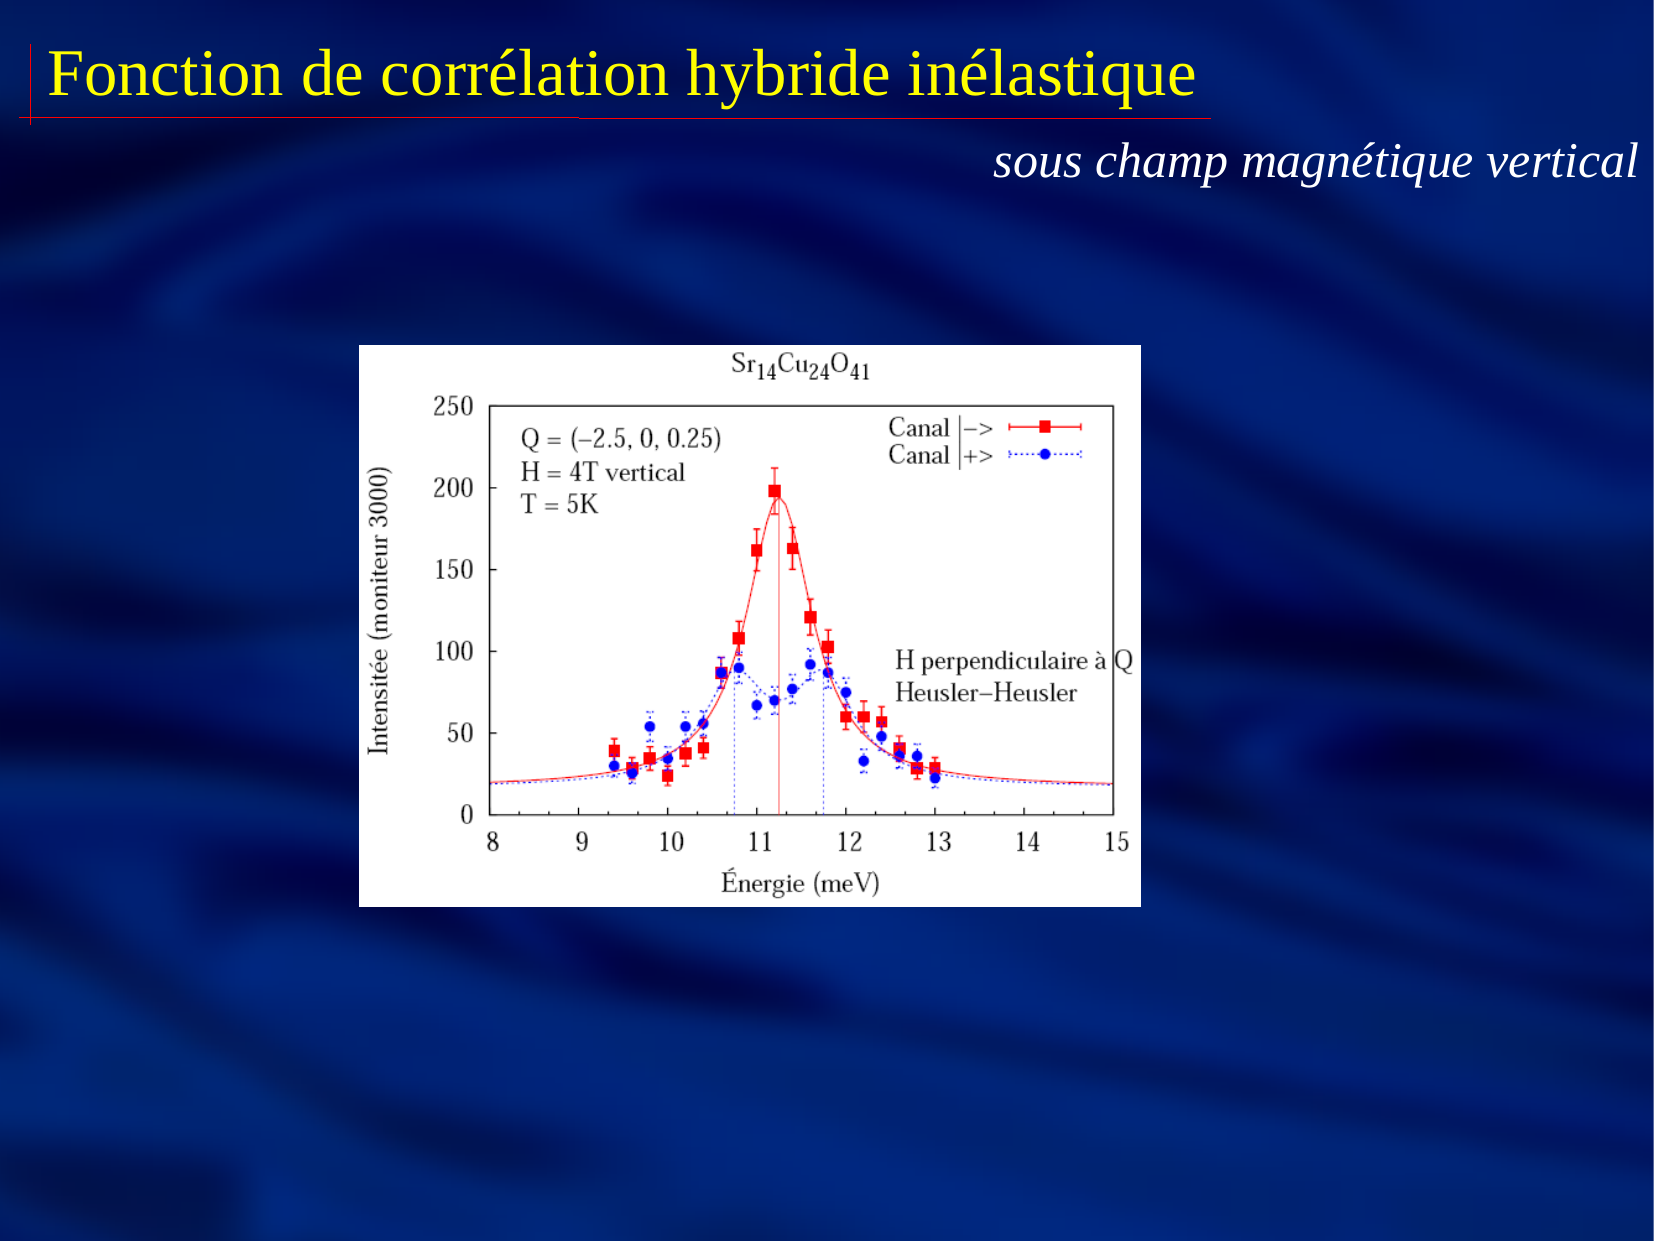

Fonction de corrélation hybride inélastique
sous champ magnétique vertical